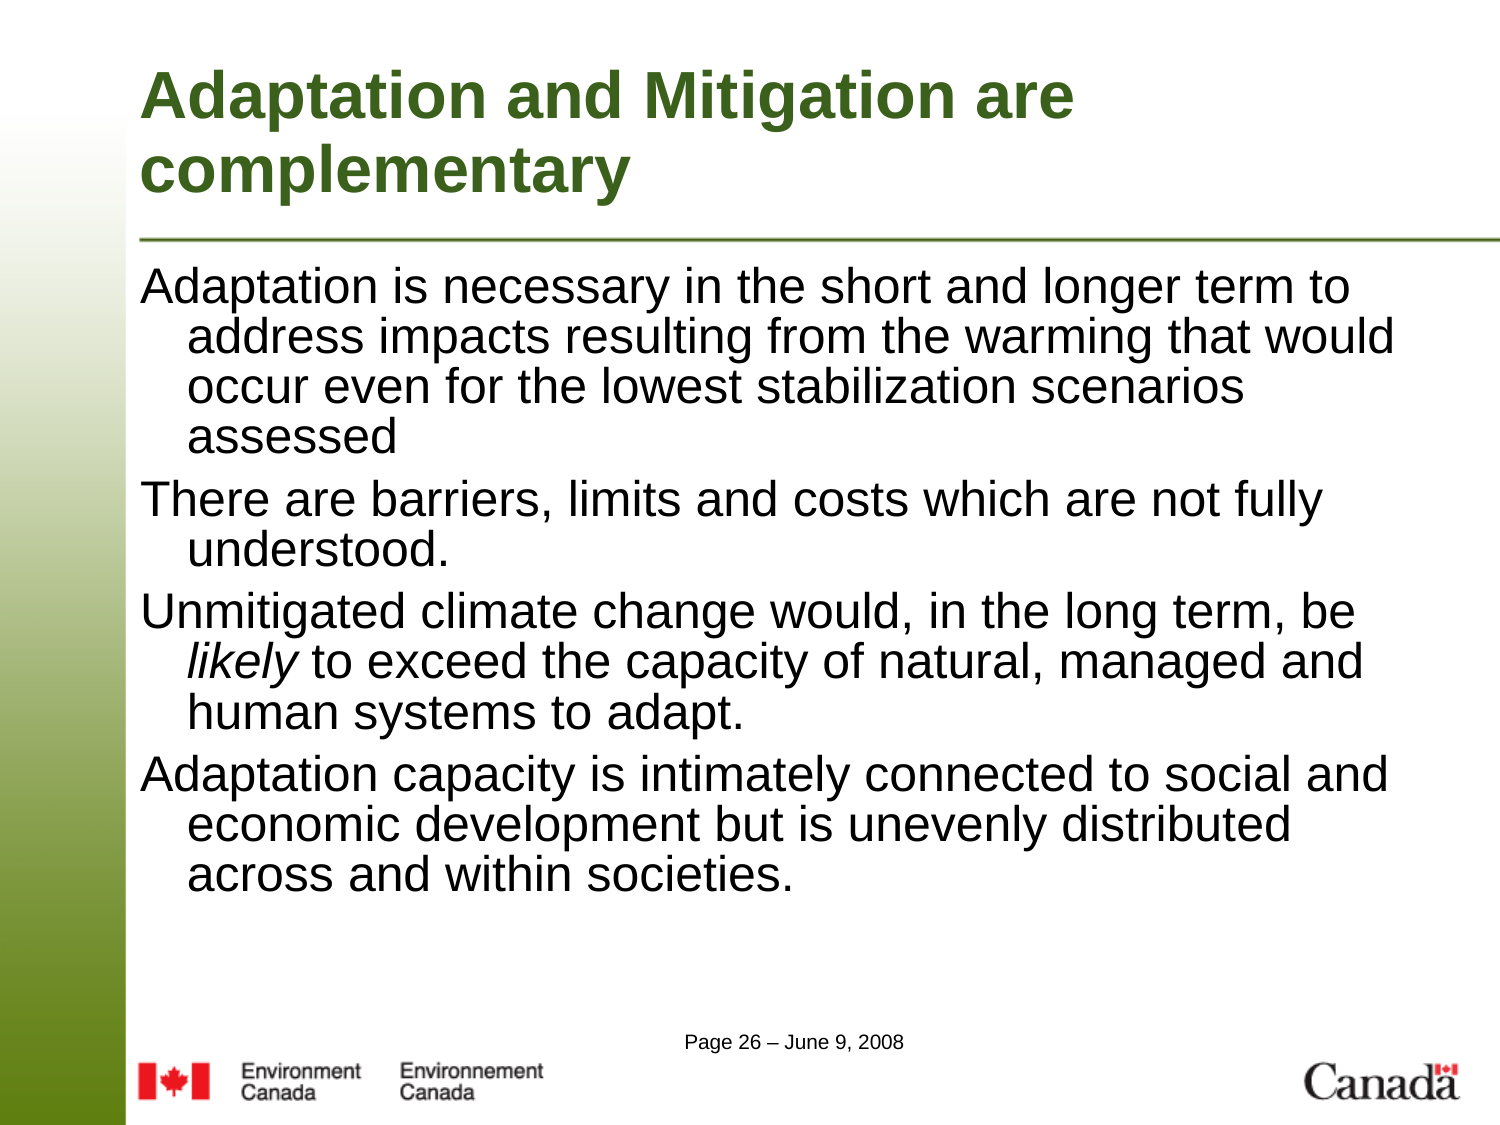

# Adaptation and Mitigation are complementary
Adaptation is necessary in the short and longer term to address impacts resulting from the warming that would occur even for the lowest stabilization scenarios assessed
There are barriers, limits and costs which are not fully understood.
Unmitigated climate change would, in the long term, be likely to exceed the capacity of natural, managed and human systems to adapt.
Adaptation capacity is intimately connected to social and economic development but is unevenly distributed across and within societies.